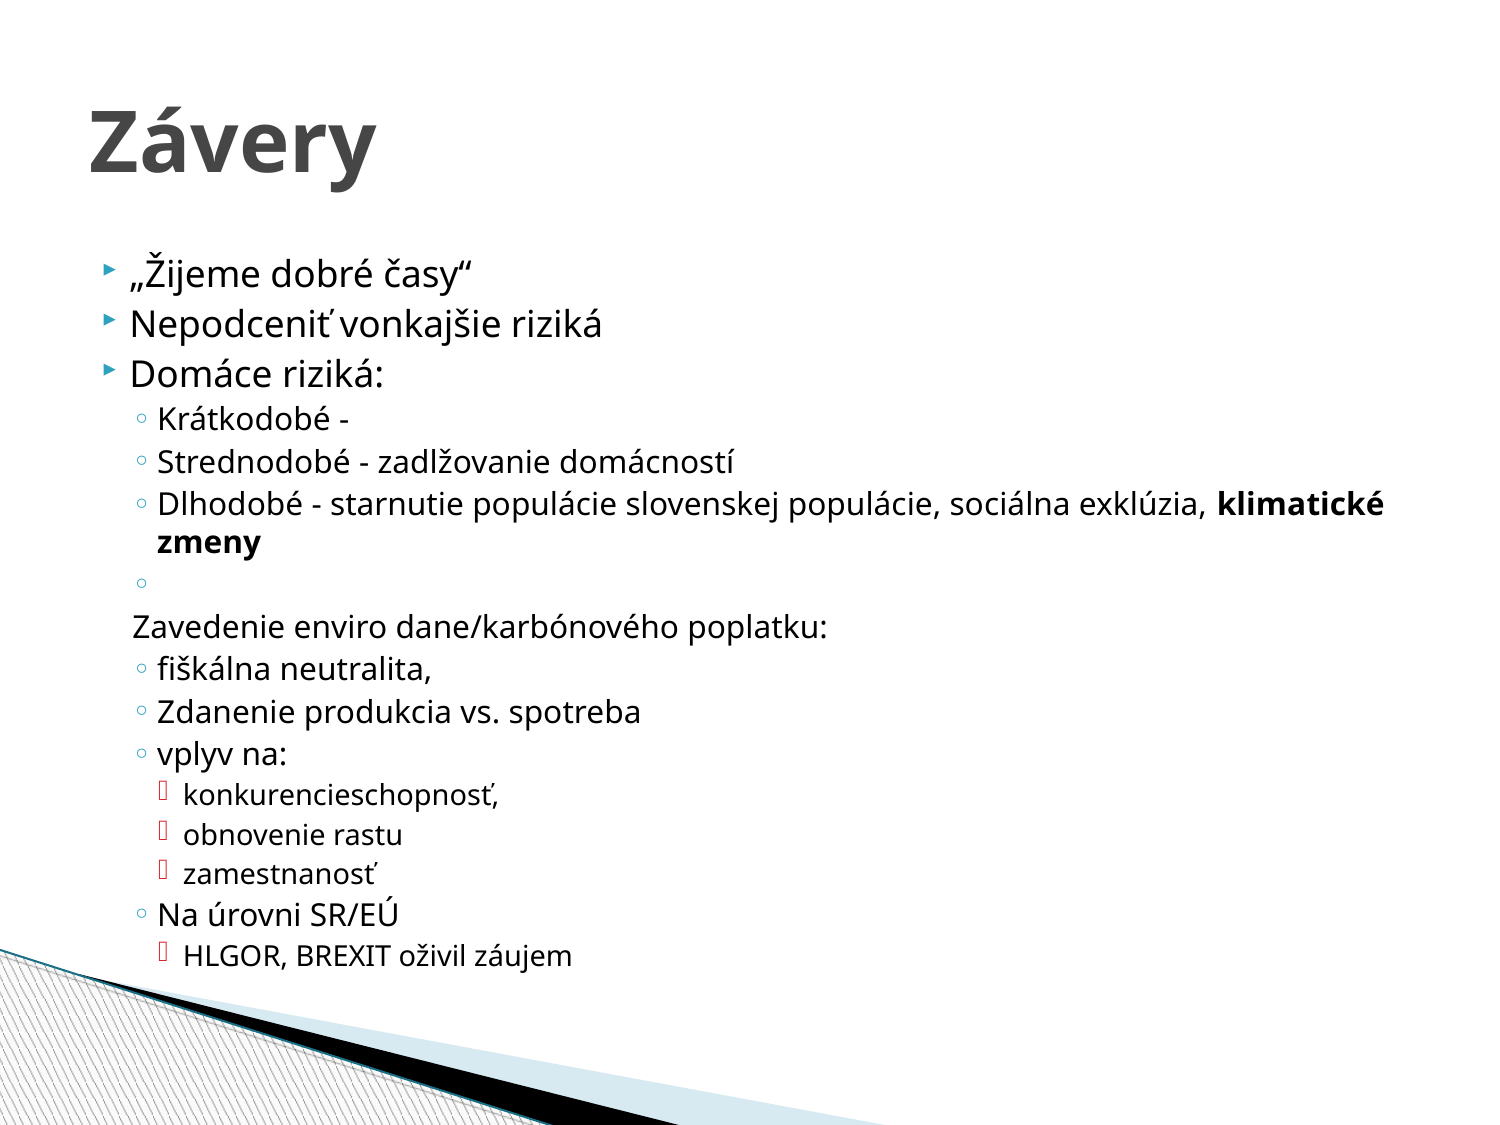

Závery
# „Žijeme dobré časy“
Nepodceniť vonkajšie riziká
Domáce riziká:
Krátkodobé -
Strednodobé - zadlžovanie domácností
Dlhodobé - starnutie populácie slovenskej populácie, sociálna exklúzia, klimatické zmeny
Zavedenie enviro dane/karbónového poplatku:
fiškálna neutralita,
Zdanenie produkcia vs. spotreba
vplyv na:
konkurencieschopnosť,
obnovenie rastu
zamestnanosť
Na úrovni SR/EÚ
HLGOR, BREXIT oživil záujem